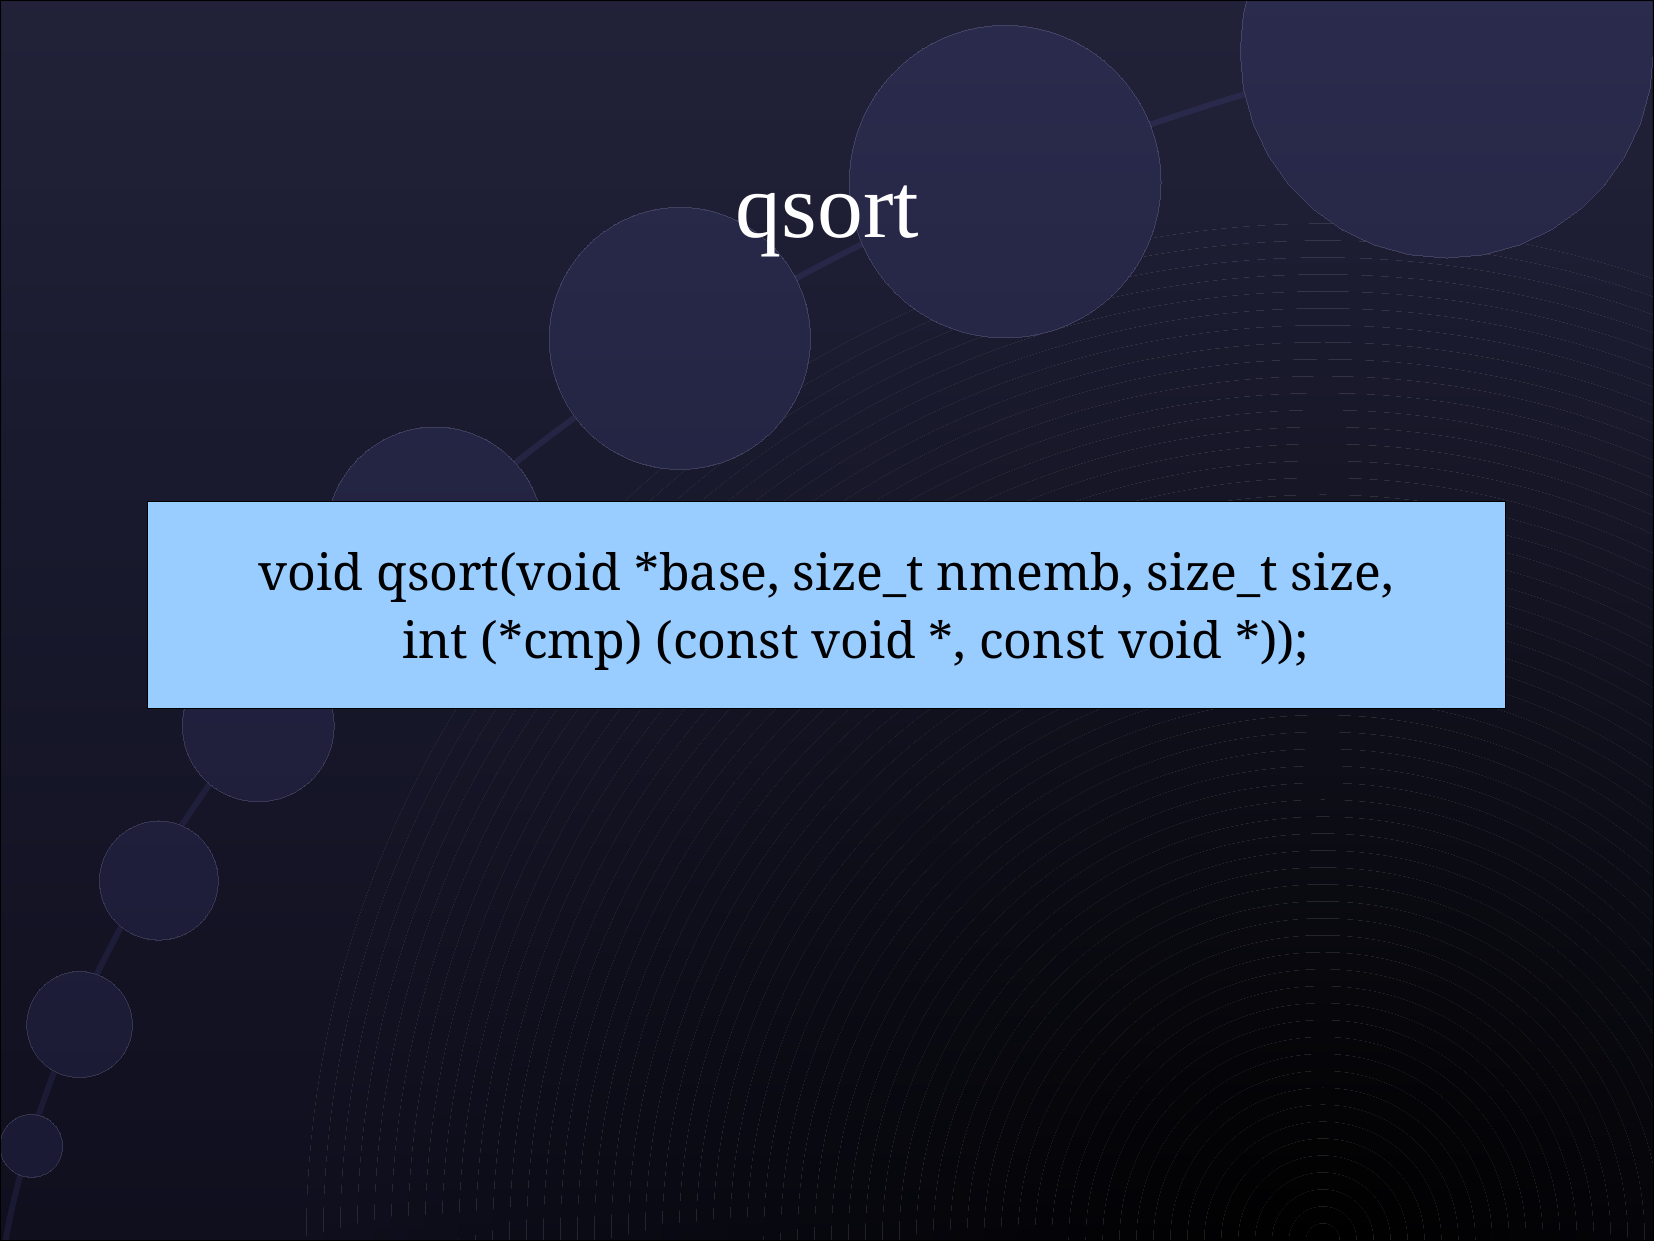

# qsort
void qsort(void *base, size_t nmemb, size_t size,
 int (*cmp) (const void *, const void *));